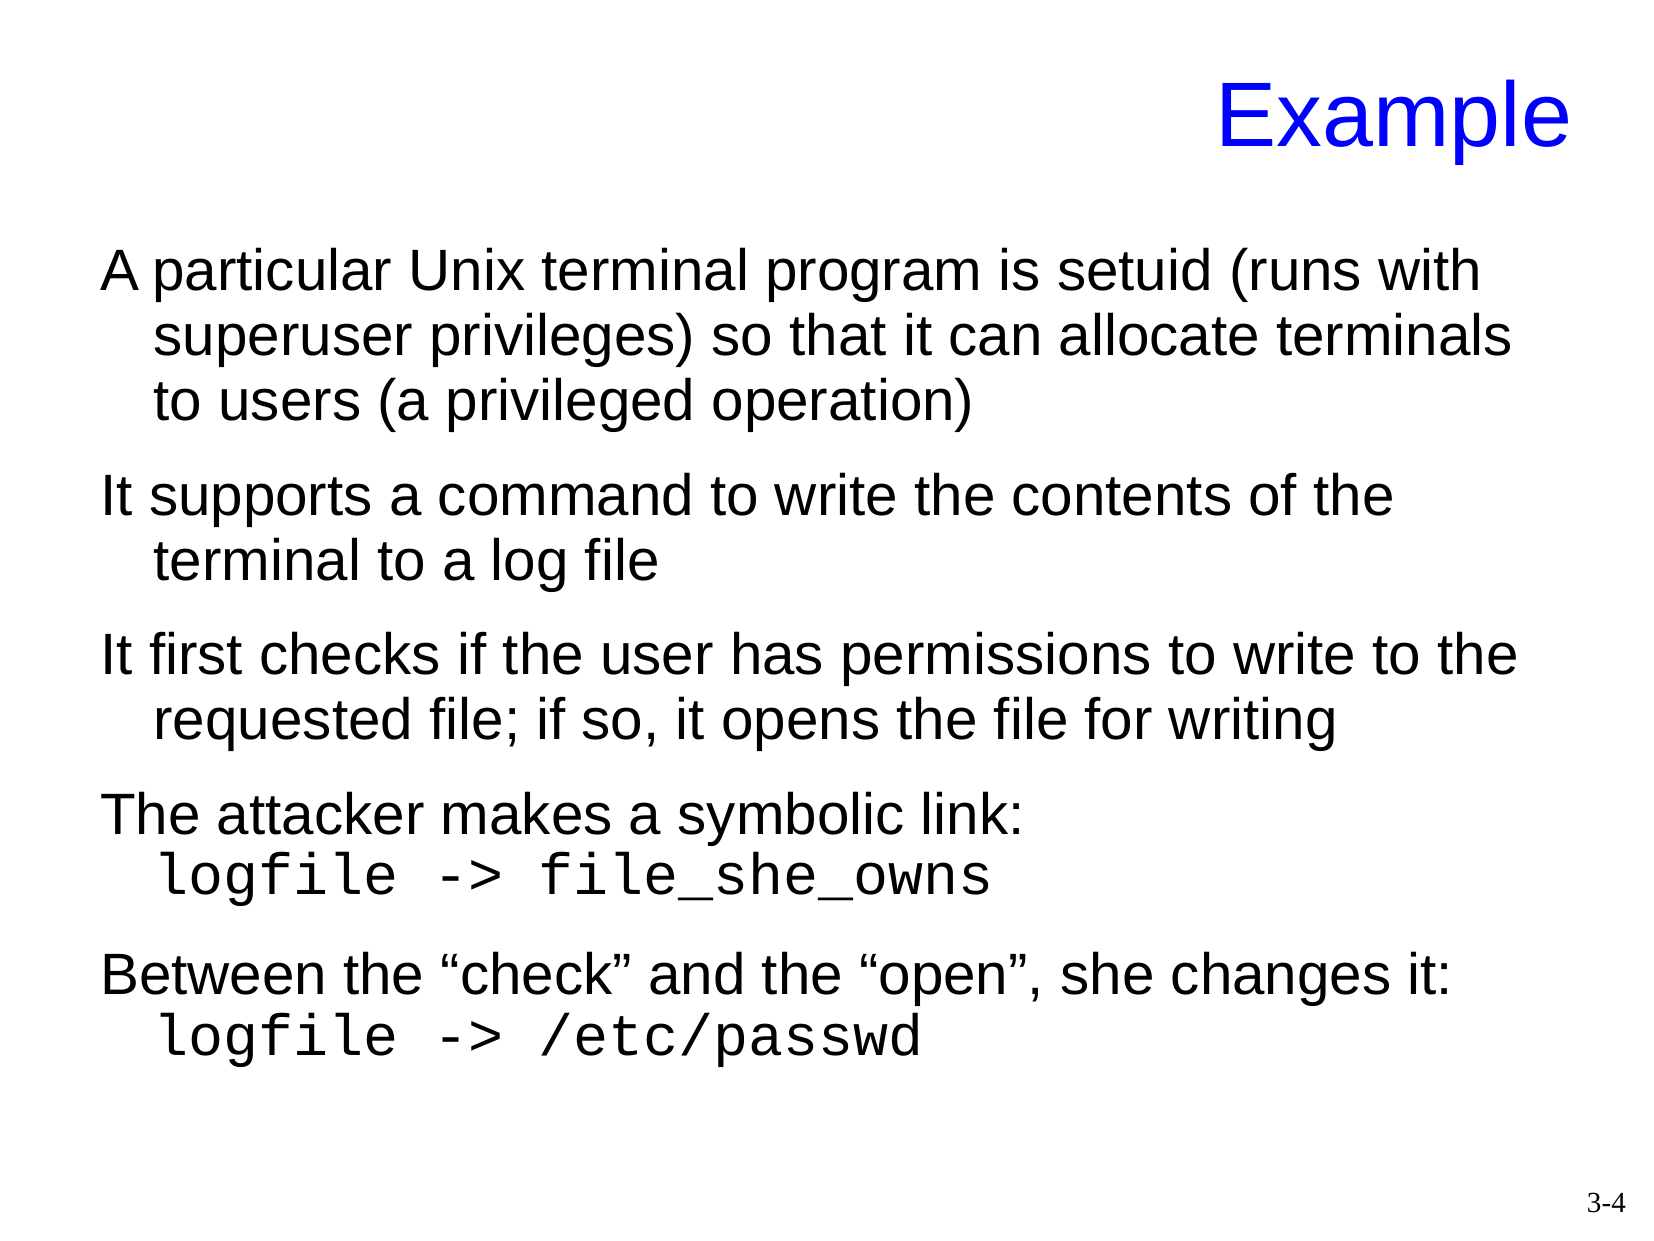

# Example
A particular Unix terminal program is setuid (runs with superuser privileges) so that it can allocate terminals to users (a privileged operation)
It supports a command to write the contents of the terminal to a log file
It first checks if the user has permissions to write to the requested file; if so, it opens the file for writing
The attacker makes a symbolic link:
logfile -> file_she_owns
Between the “check” and the “open”, she changes it:
logfile -> /etc/passwd